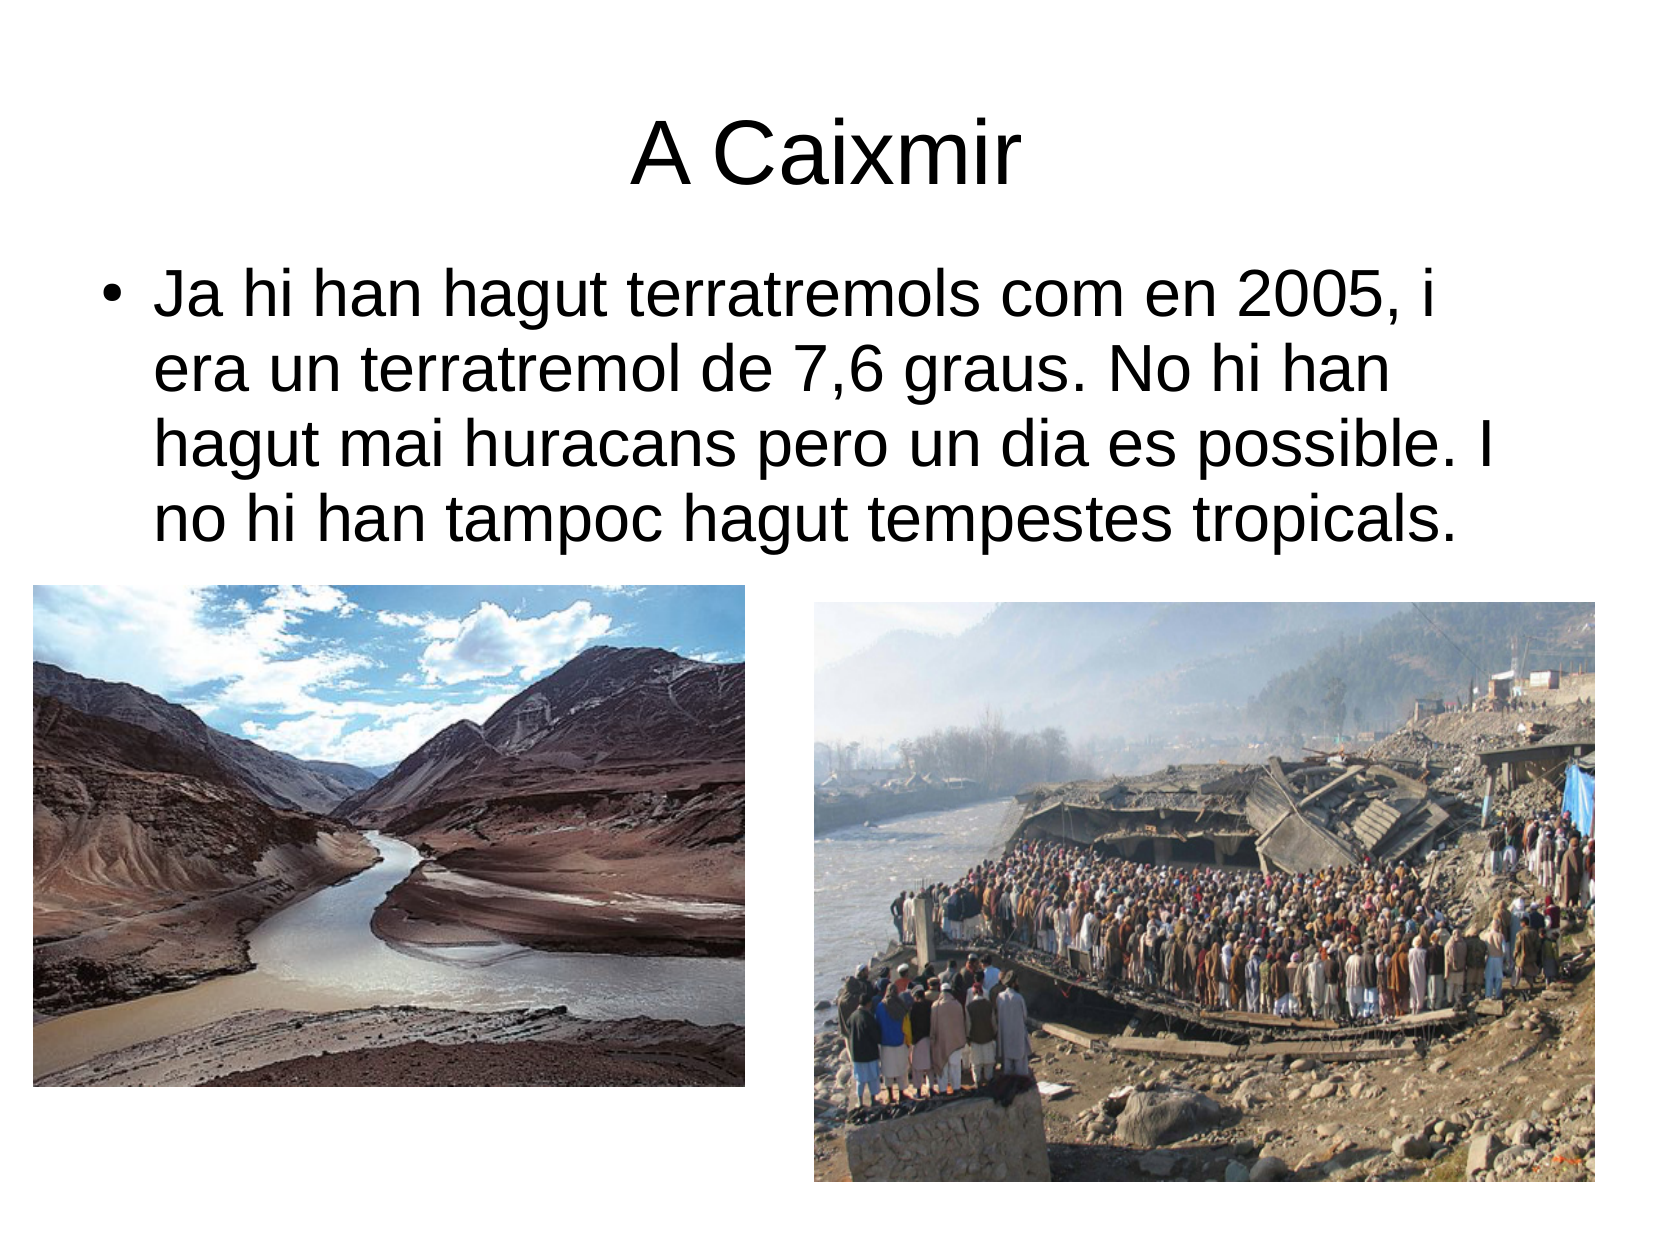

# A Caixmir
Ja hi han hagut terratremols com en 2005, i era un terratremol de 7,6 graus. No hi han hagut mai huracans pero un dia es possible. I no hi han tampoc hagut tempestes tropicals.